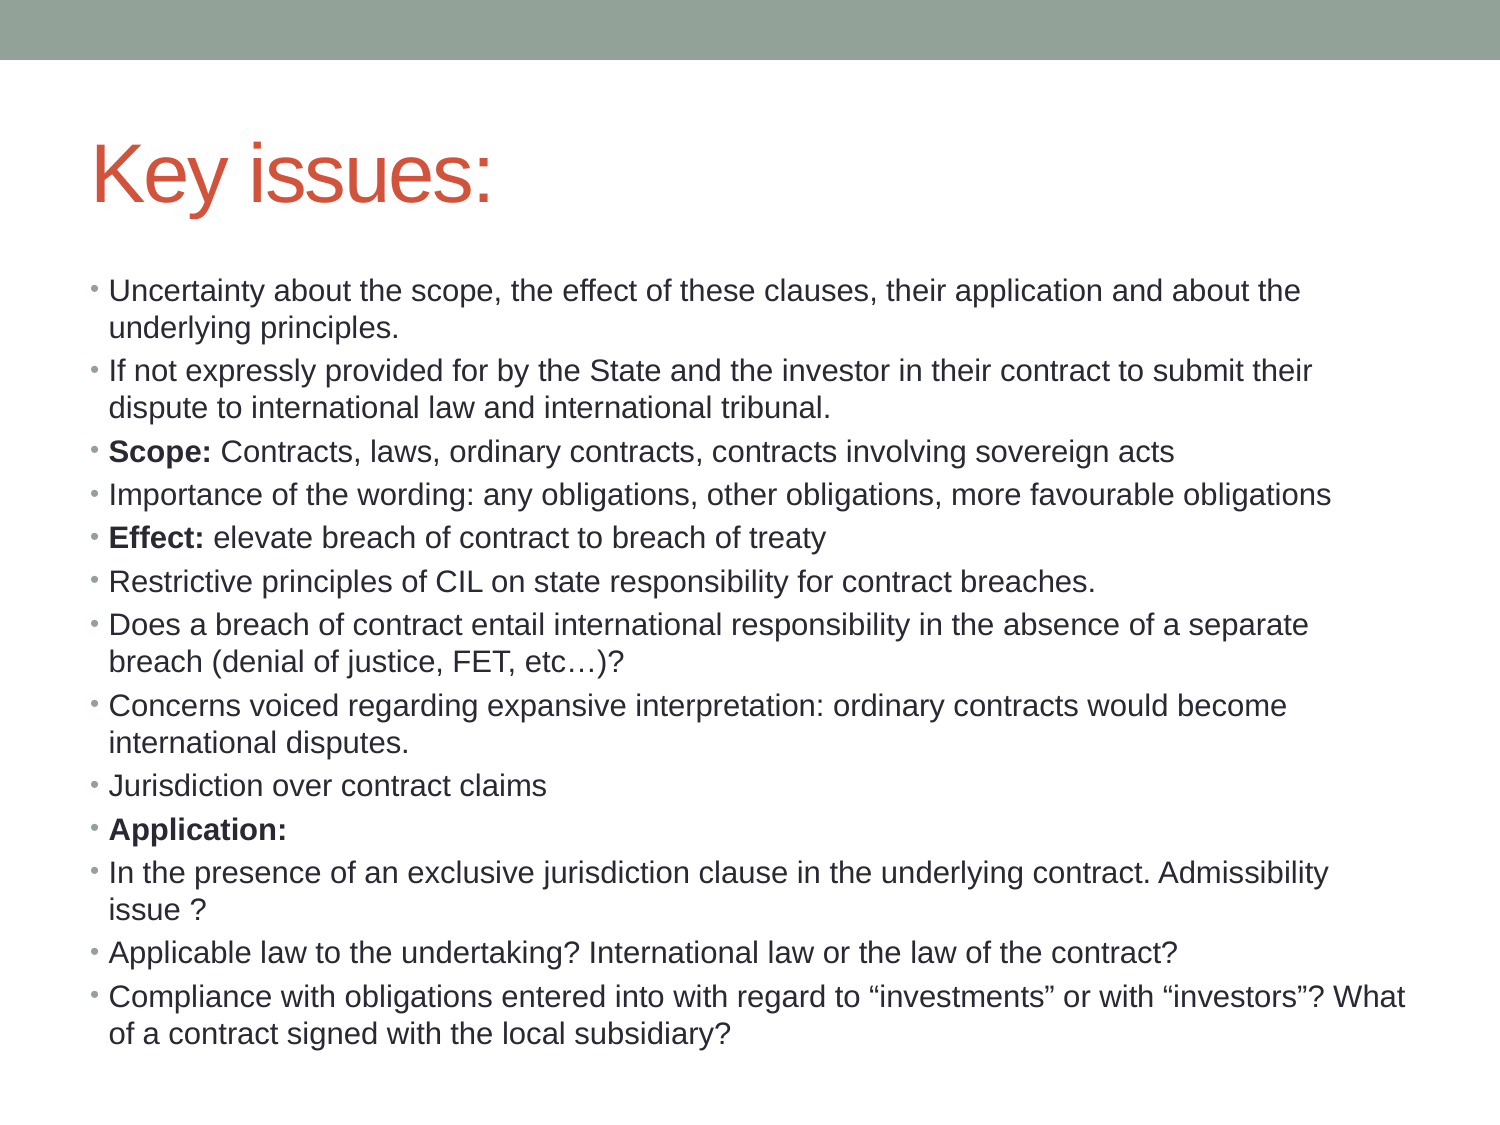

# Key issues:
Uncertainty about the scope, the effect of these clauses, their application and about the underlying principles.
If not expressly provided for by the State and the investor in their contract to submit their dispute to international law and international tribunal.
Scope: Contracts, laws, ordinary contracts, contracts involving sovereign acts
Importance of the wording: any obligations, other obligations, more favourable obligations
Effect: elevate breach of contract to breach of treaty
Restrictive principles of CIL on state responsibility for contract breaches.
Does a breach of contract entail international responsibility in the absence of a separate breach (denial of justice, FET, etc…)?
Concerns voiced regarding expansive interpretation: ordinary contracts would become international disputes.
Jurisdiction over contract claims
Application:
In the presence of an exclusive jurisdiction clause in the underlying contract. Admissibility issue ?
Applicable law to the undertaking? International law or the law of the contract?
Compliance with obligations entered into with regard to “investments” or with “investors”? What of a contract signed with the local subsidiary?